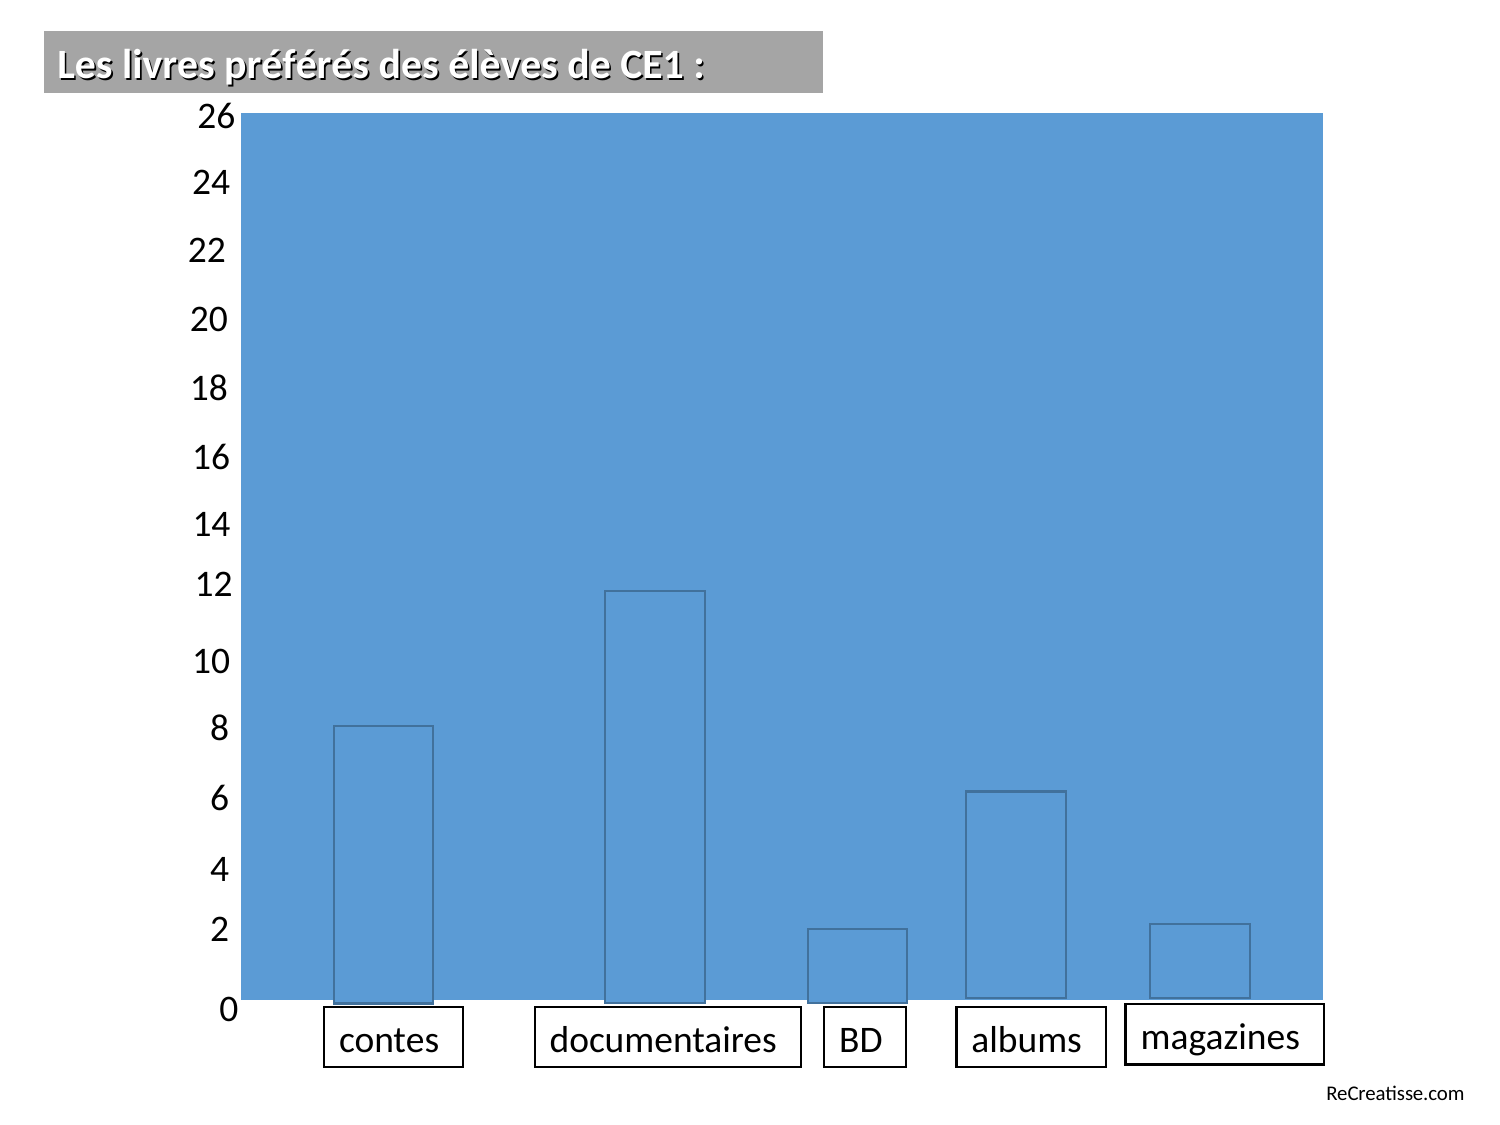

Les livres préférés des élèves de CE1 :
26
| |
| --- |
| |
| |
| |
| |
| |
| |
| |
| |
| |
| |
| |
| |
24
22
20
18
16
14
12
10
8
6
4
2
0
magazines
contes
documentaires
BD
albums
ReCreatisse.com